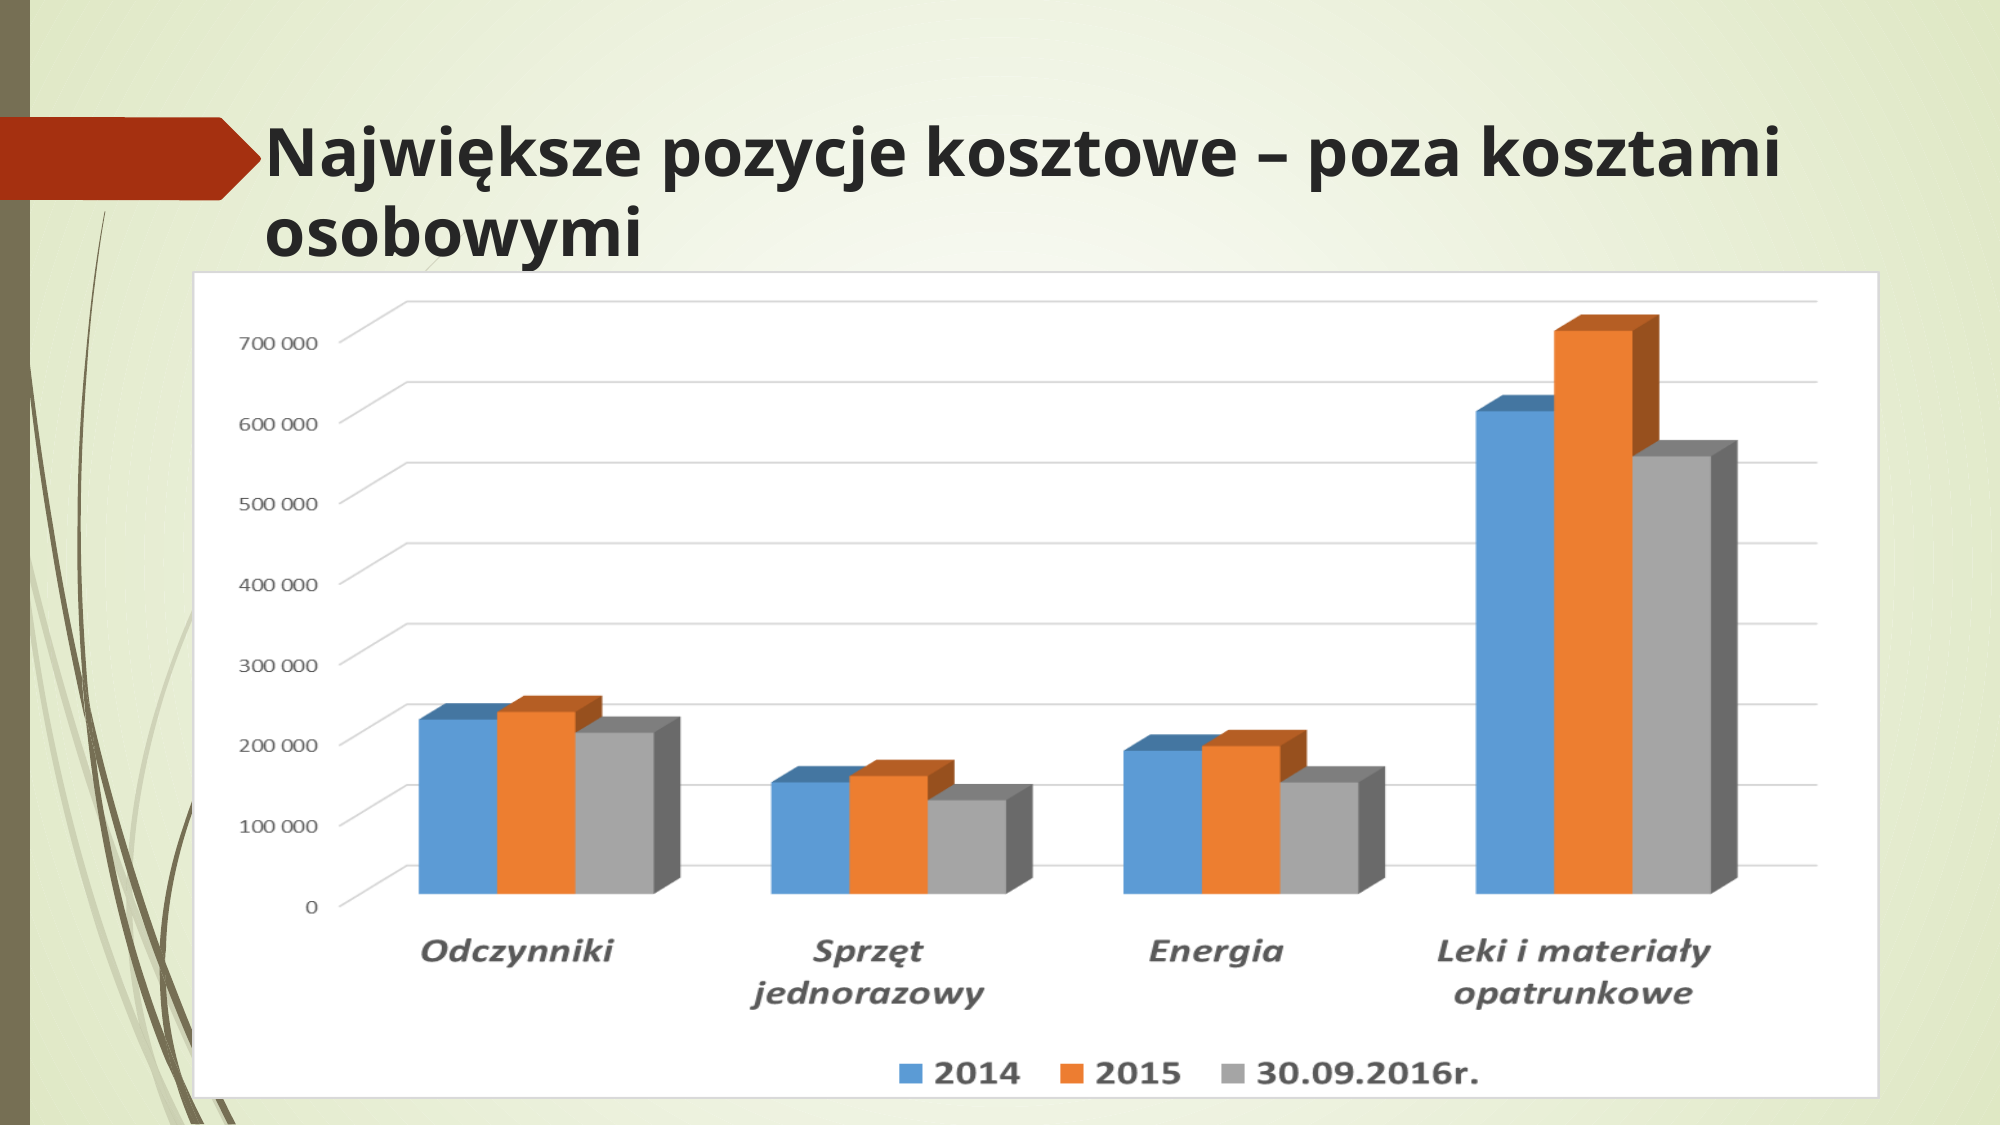

# Największe pozycje kosztowe – poza kosztami osobowymi